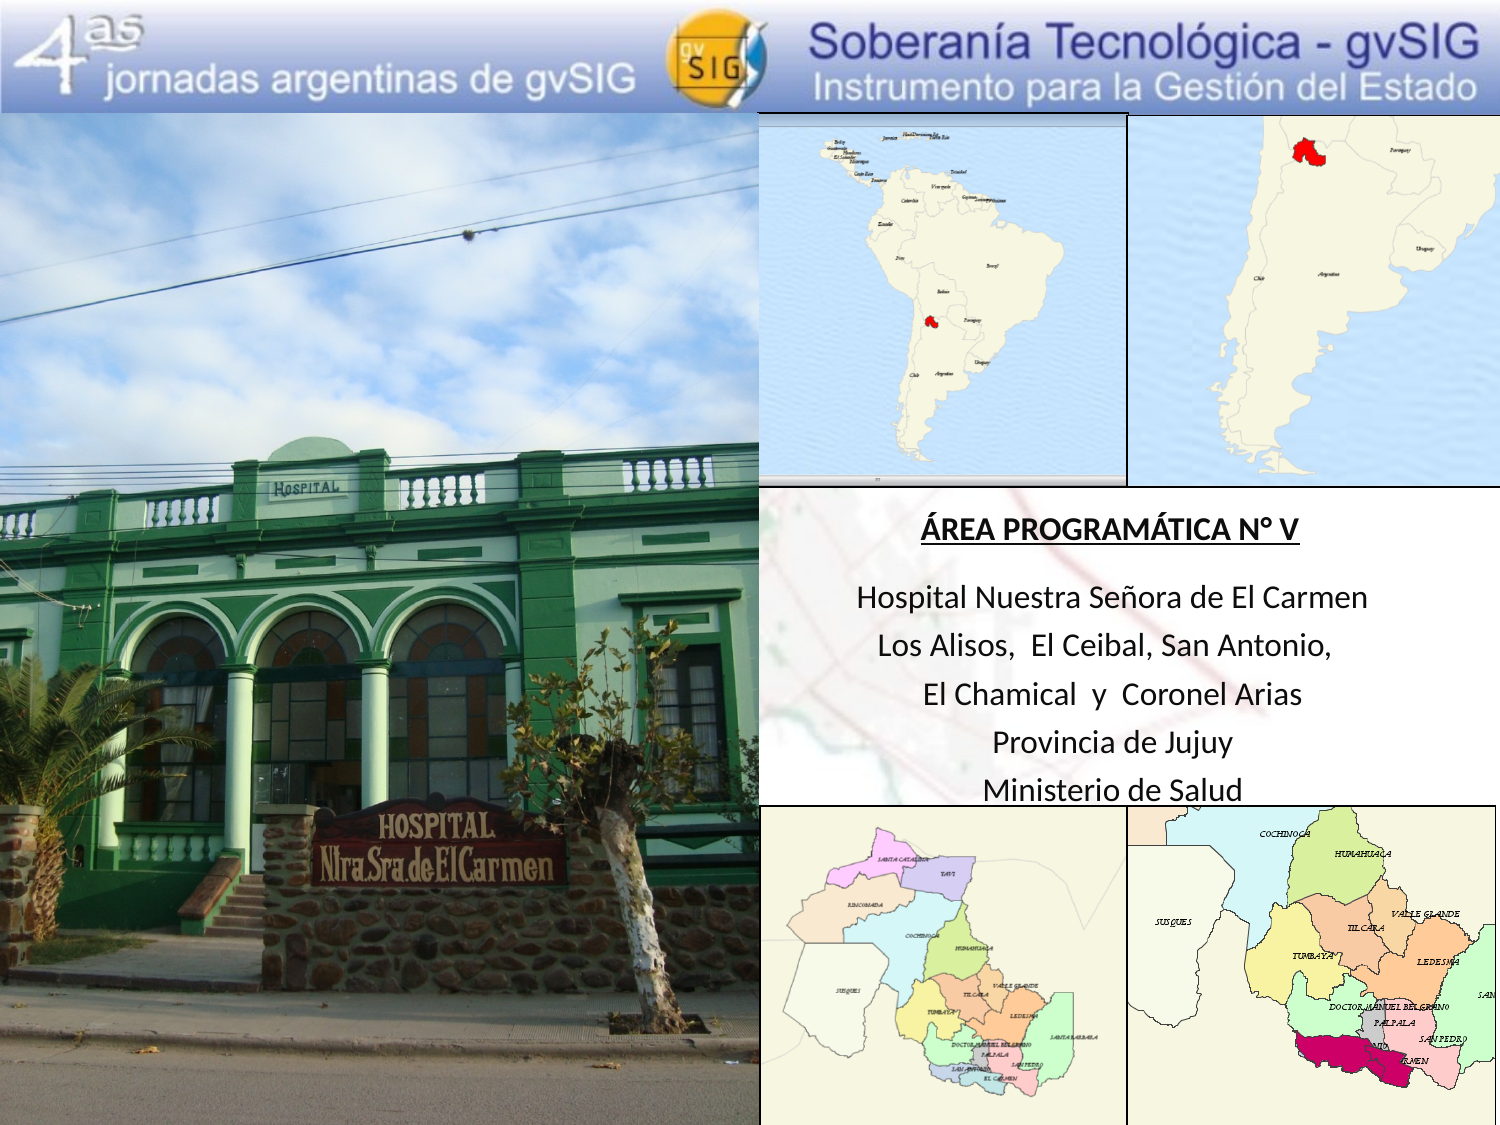

ÁREA PROGRAMÁTICA N° V
Hospital Nuestra Señora de El Carmen
Los Alisos, El Ceibal, San Antonio,
El Chamical y Coronel Arias
Provincia de Jujuy
Ministerio de Salud